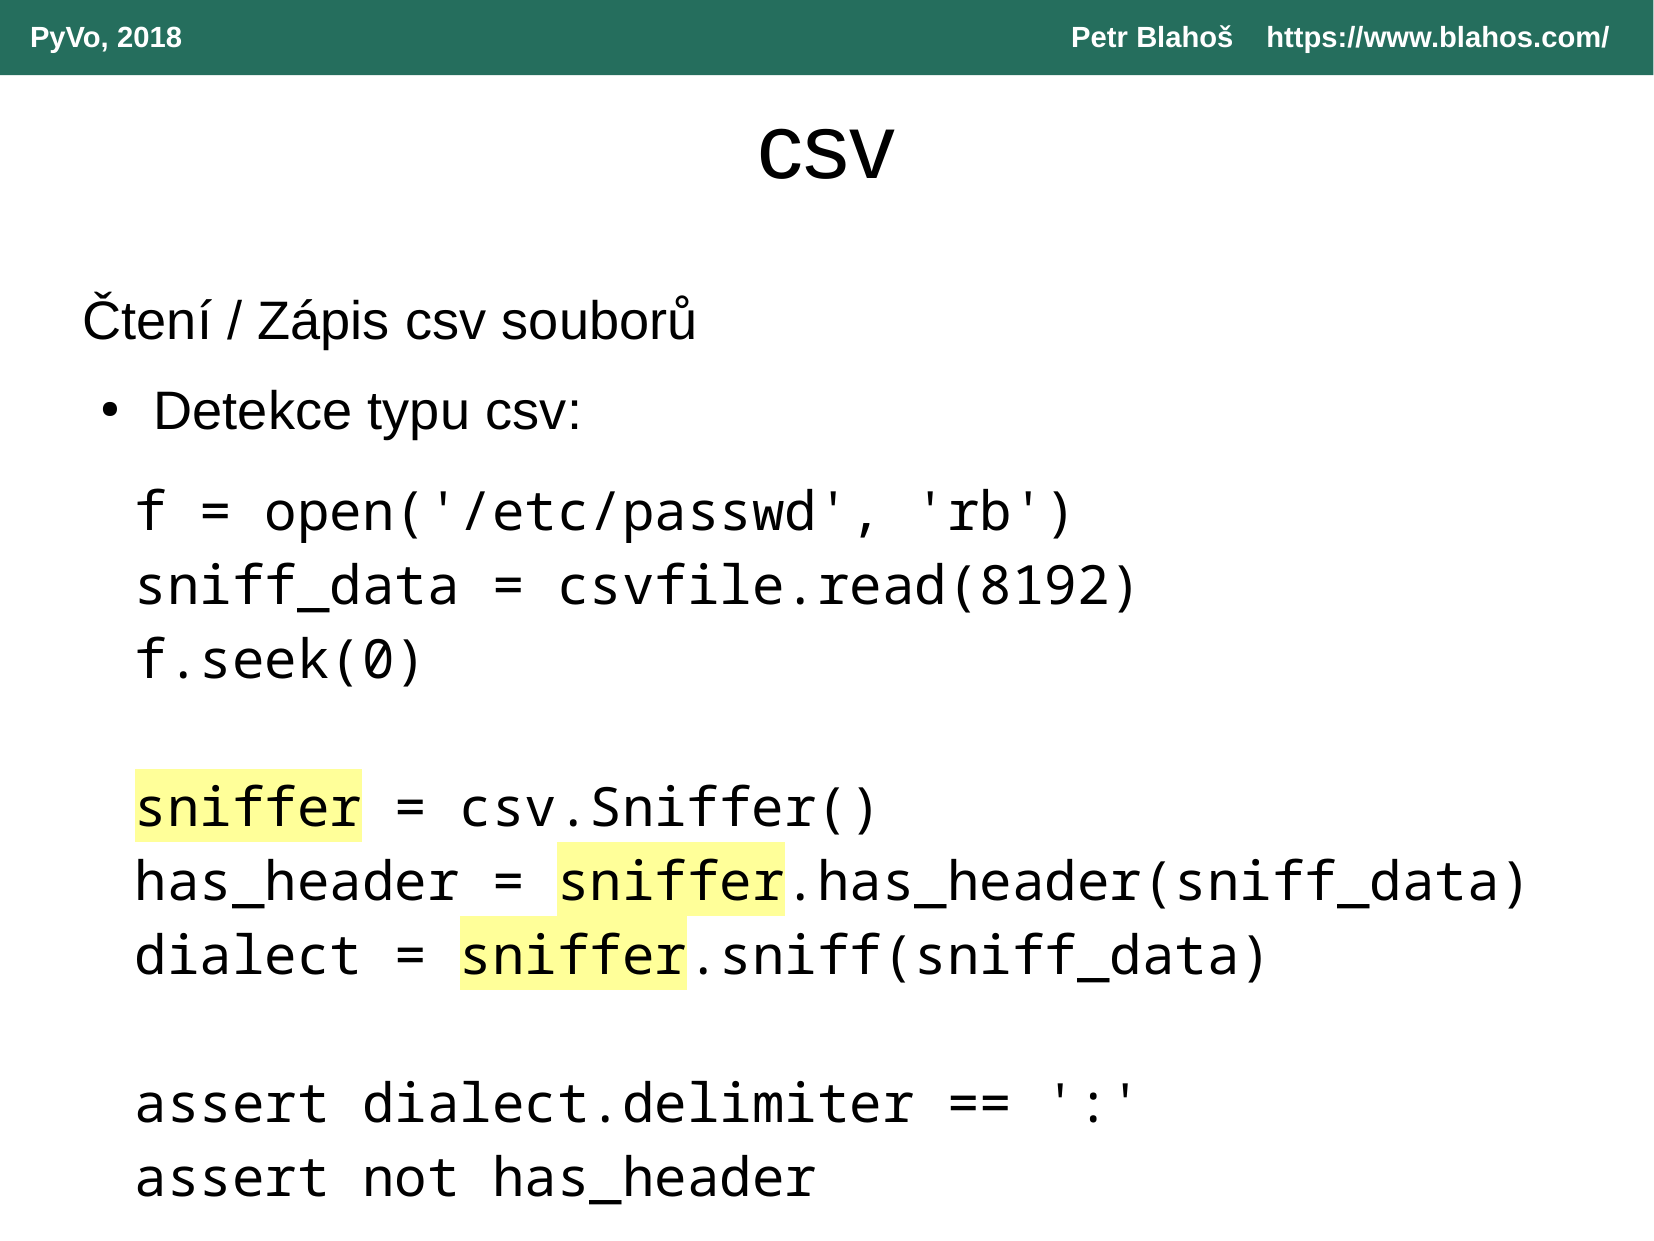

# csv
Čtení / Zápis csv souborů
Detekce typu csv:
f = open('/etc/passwd', 'rb')
sniff_data = csvfile.read(8192)
f.seek(0)
sniffer = csv.Sniffer()
has_header = sniffer.has_header(sniff_data)
dialect = sniffer.sniff(sniff_data)
assert dialect.delimiter == ':'
assert not has_header